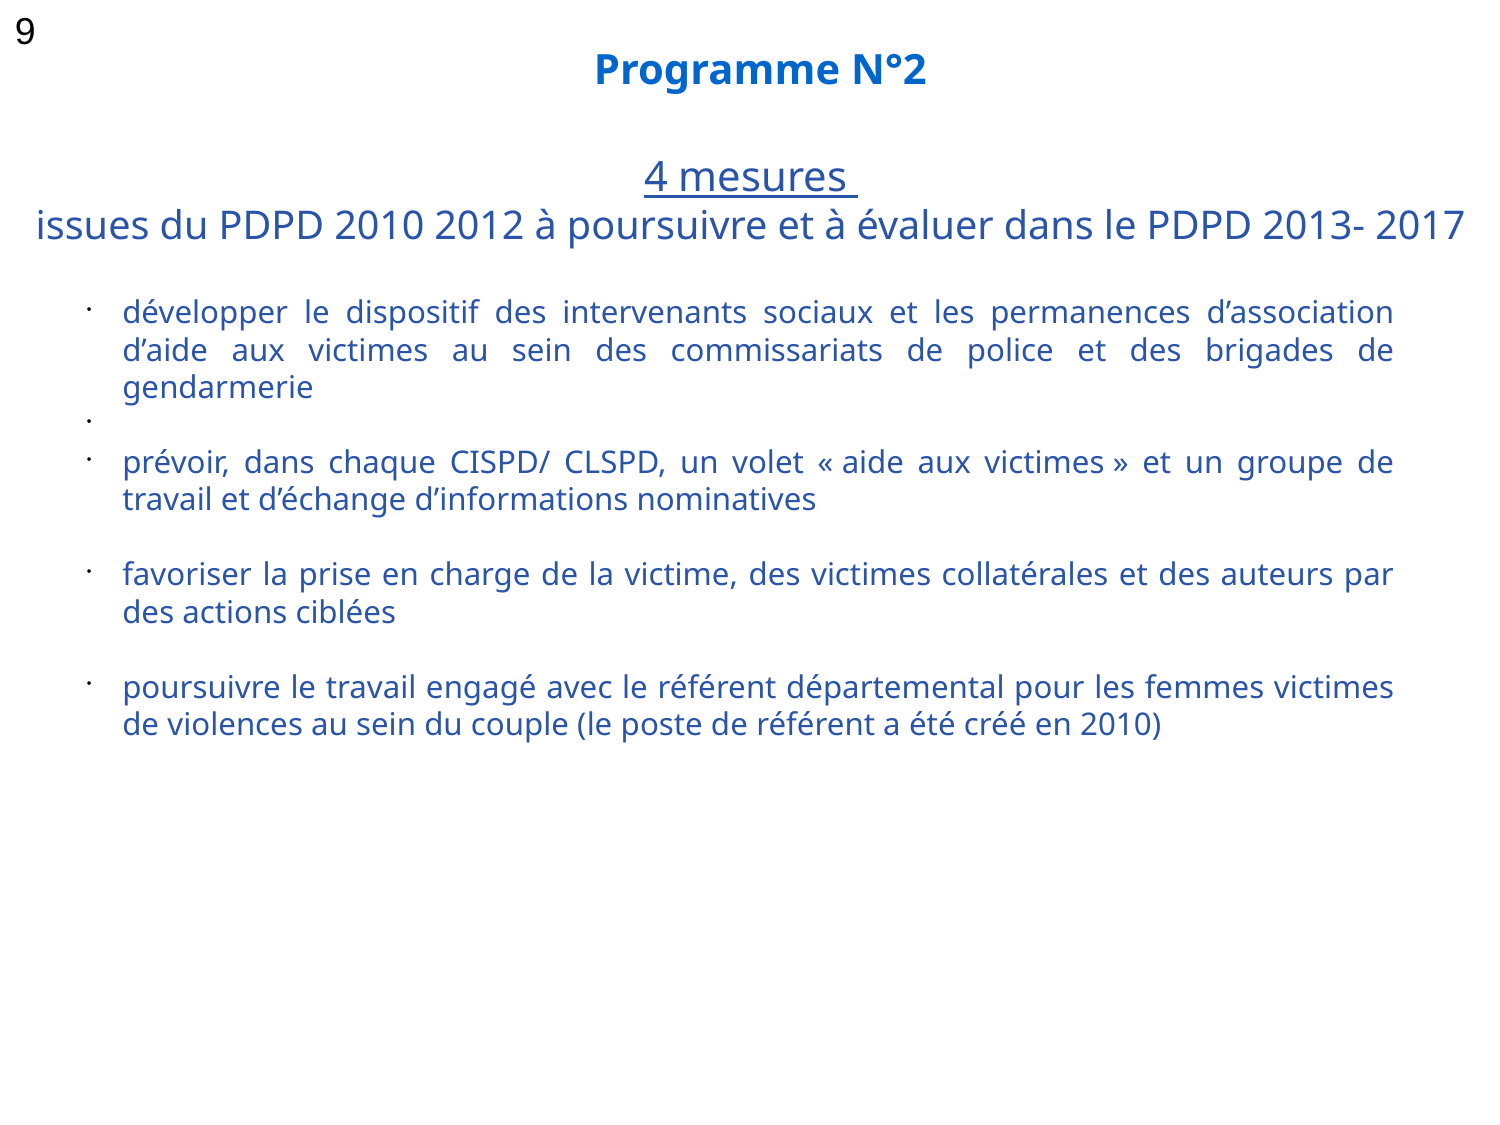

Programme N°2
4 mesures
issues du PDPD 2010 2012 à poursuivre et à évaluer dans le PDPD 2013- 2017
développer le dispositif des intervenants sociaux et les permanences d’association d’aide aux victimes au sein des commissariats de police et des brigades de gendarmerie
prévoir, dans chaque CISPD/ CLSPD, un volet « aide aux victimes » et un groupe de travail et d’échange d’informations nominatives
favoriser la prise en charge de la victime, des victimes collatérales et des auteurs par des actions ciblées
poursuivre le travail engagé avec le référent départemental pour les femmes victimes de violences au sein du couple (le poste de référent a été créé en 2010)